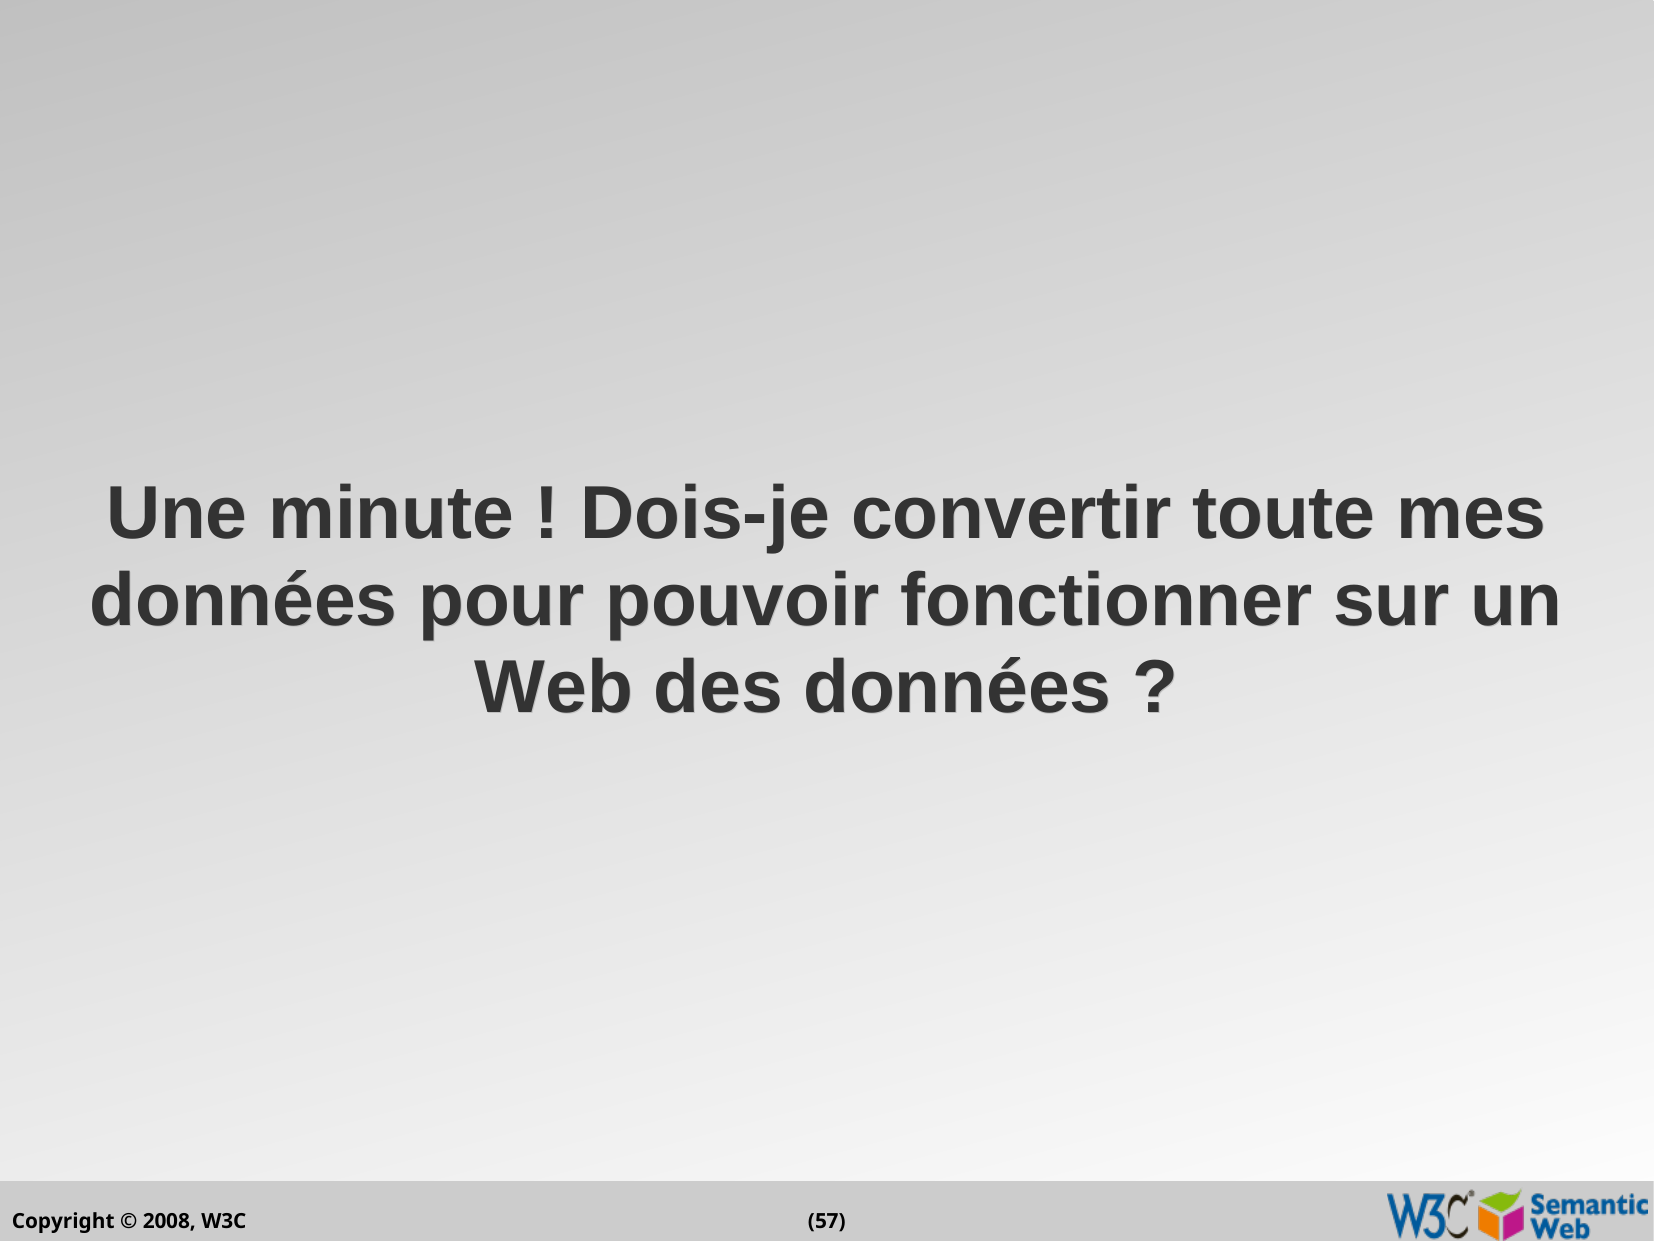

# Une minute ! Dois-je convertir toute mes données pour pouvoir fonctionner sur un Web des données ?